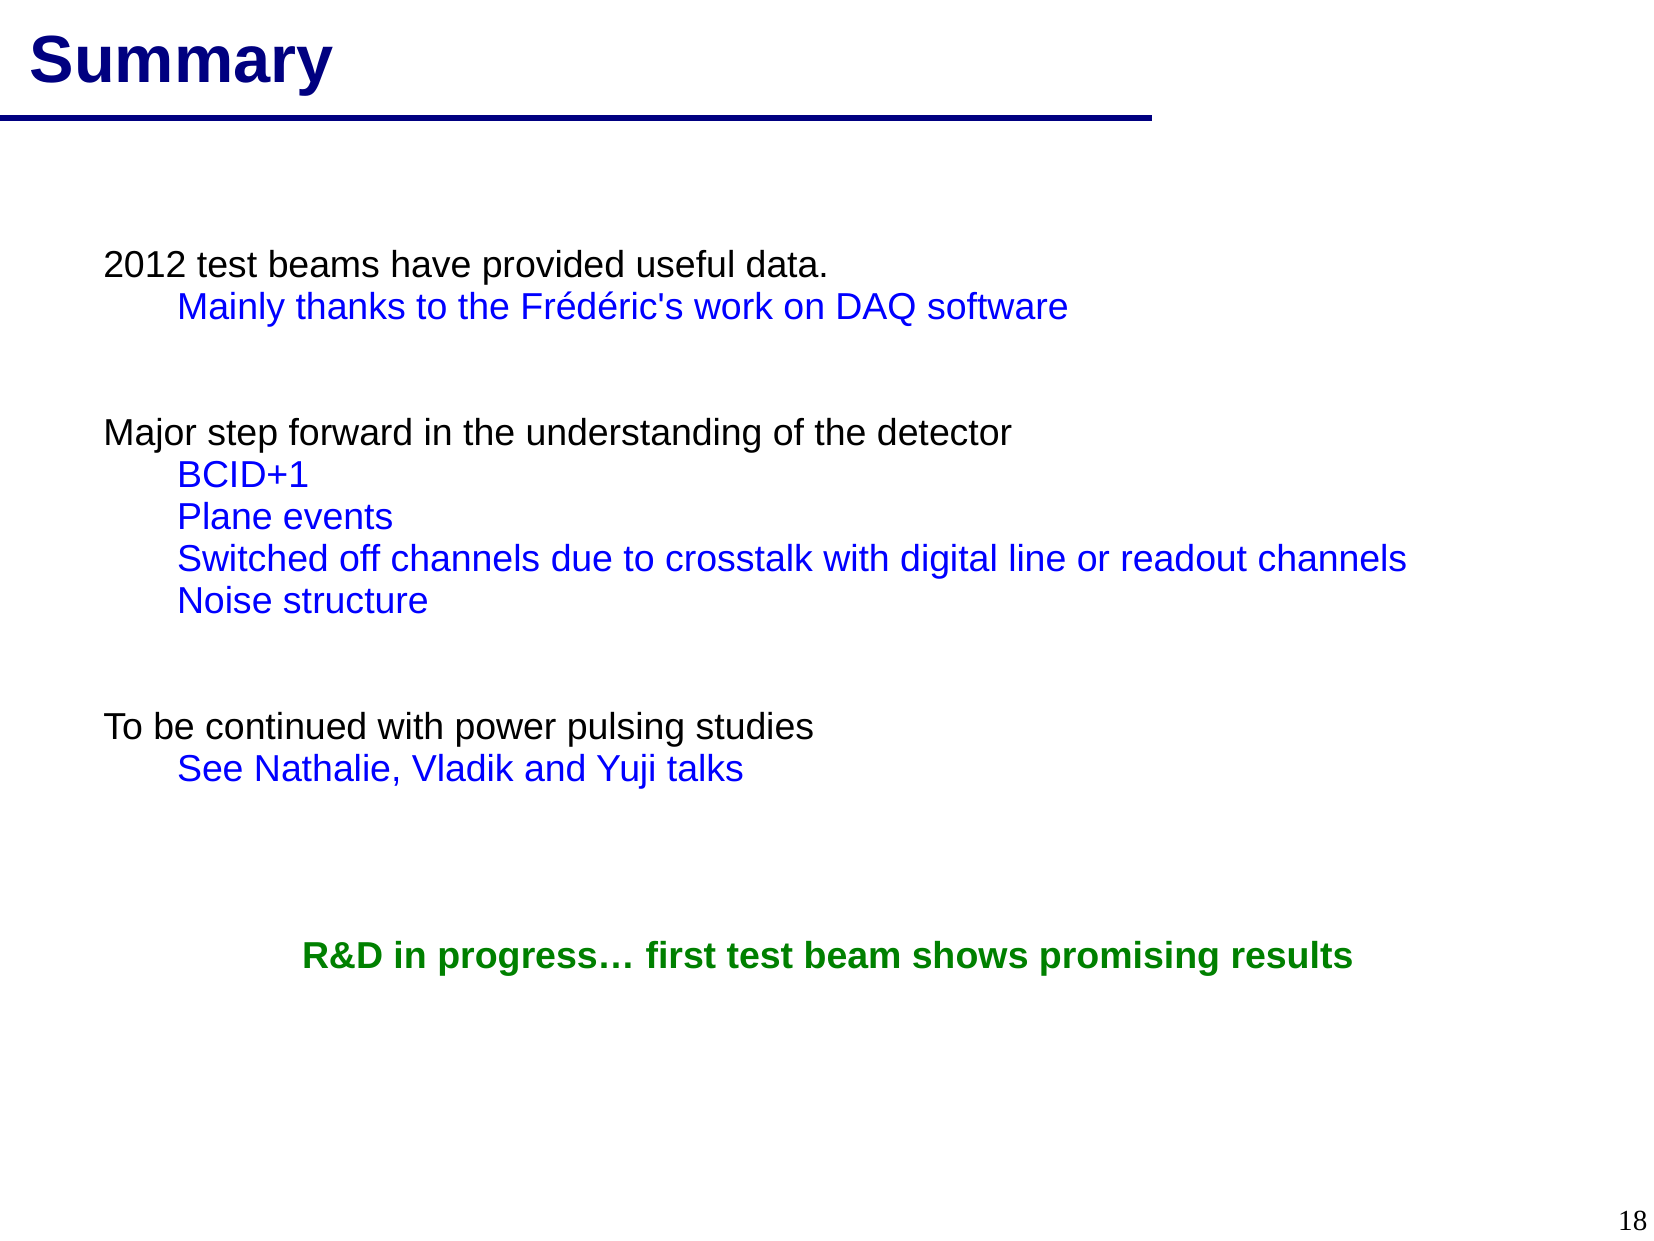

# Summary
2012 test beams have provided useful data.
	Mainly thanks to the Frédéric's work on DAQ software
Major step forward in the understanding of the detector
	BCID+1
	Plane events
	Switched off channels due to crosstalk with digital line or readout channels
	Noise structure
To be continued with power pulsing studies
	See Nathalie, Vladik and Yuji talks
R&D in progress… first test beam shows promising results
18